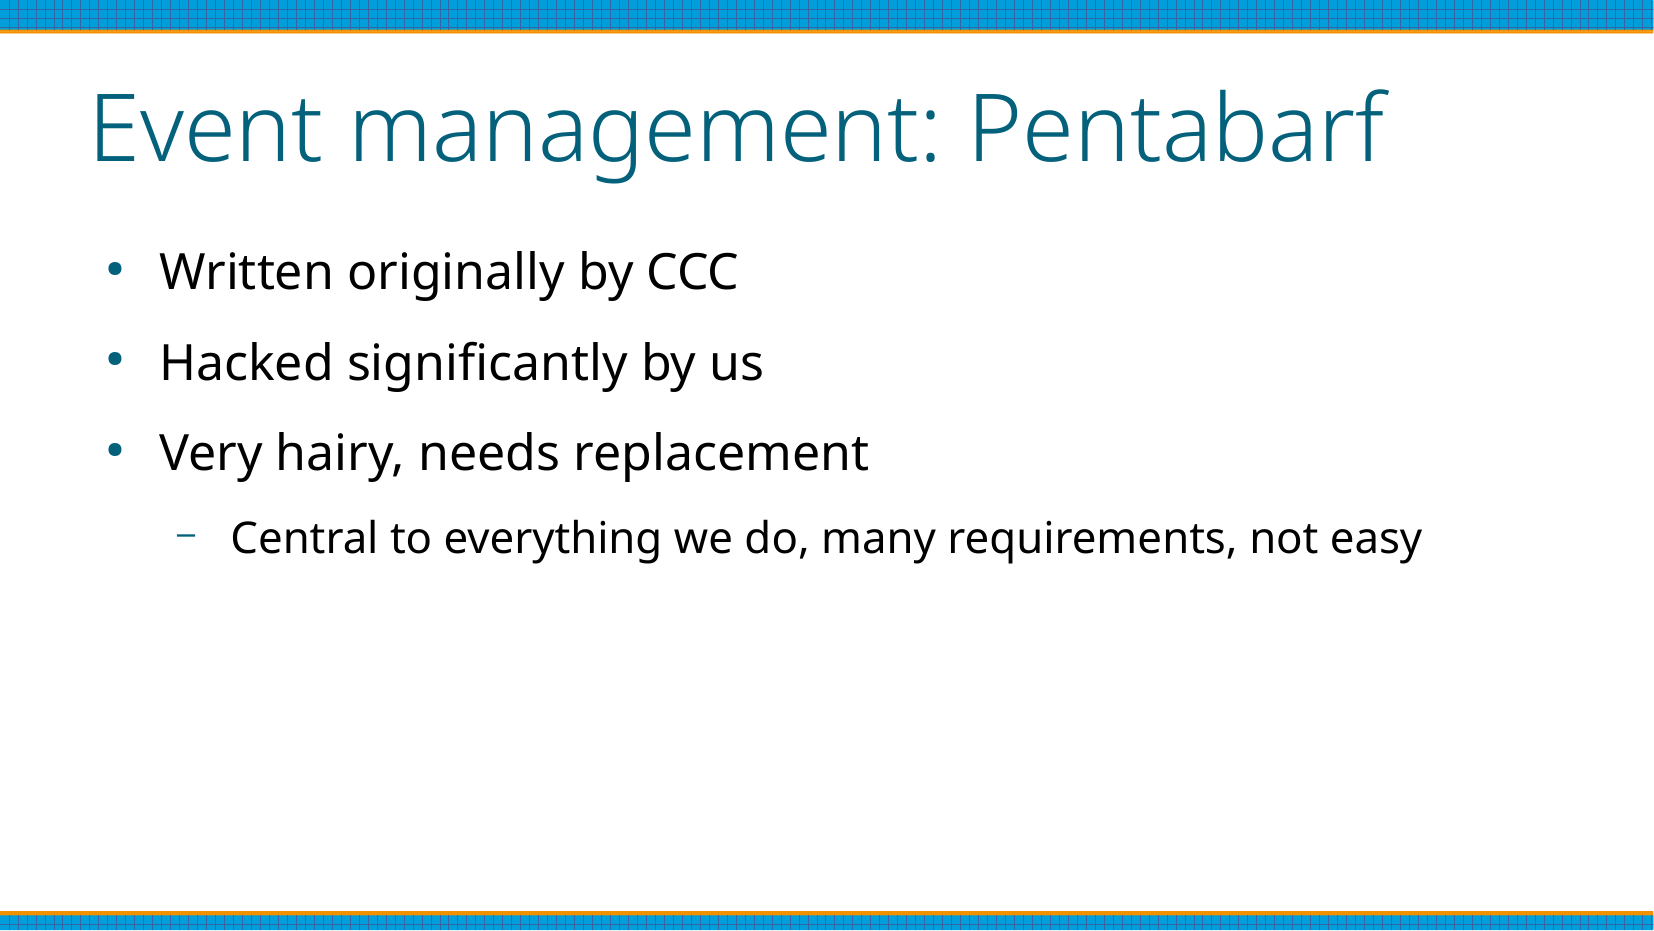

# Event management: Pentabarf
Written originally by CCC
Hacked significantly by us
Very hairy, needs replacement
Central to everything we do, many requirements, not easy